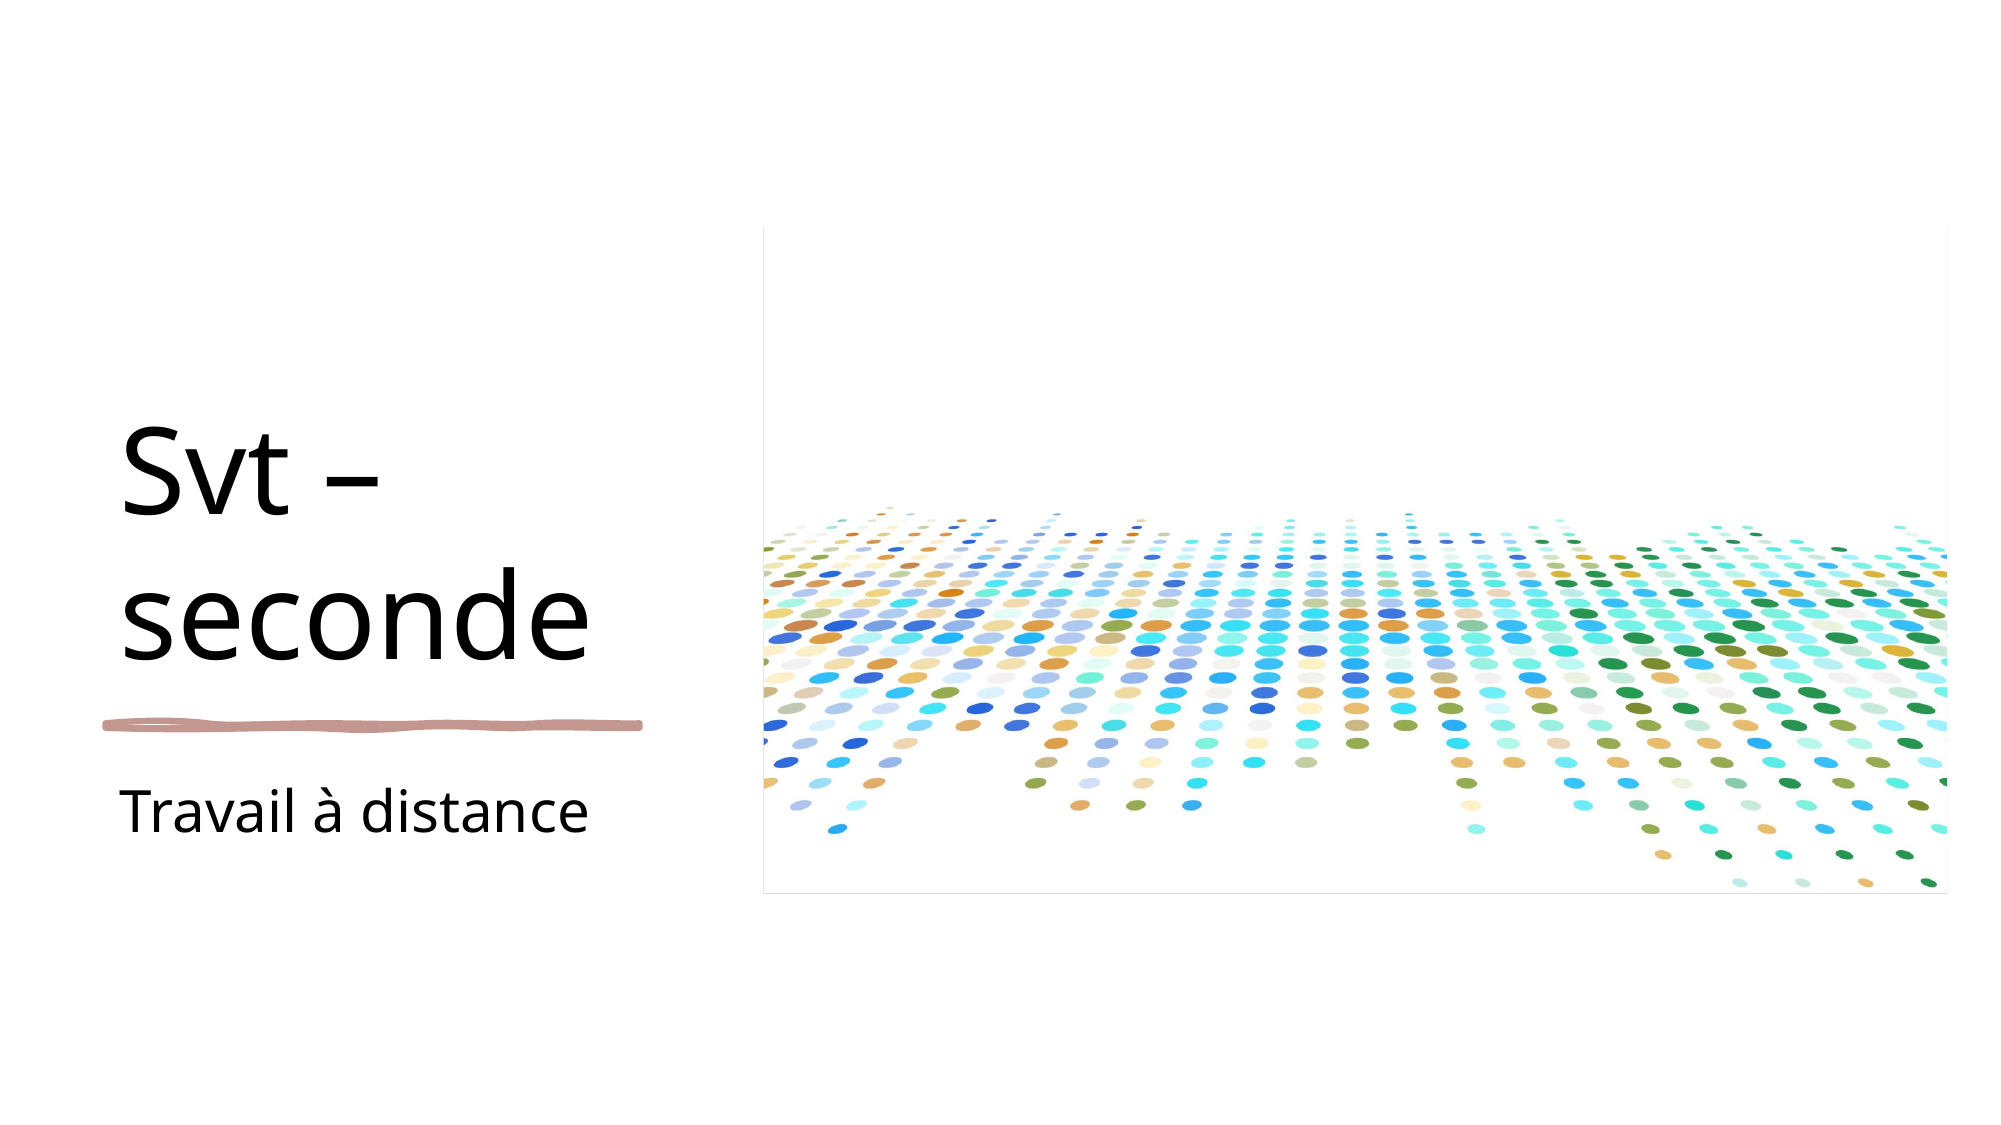

# Svt – seconde
Travail à distance